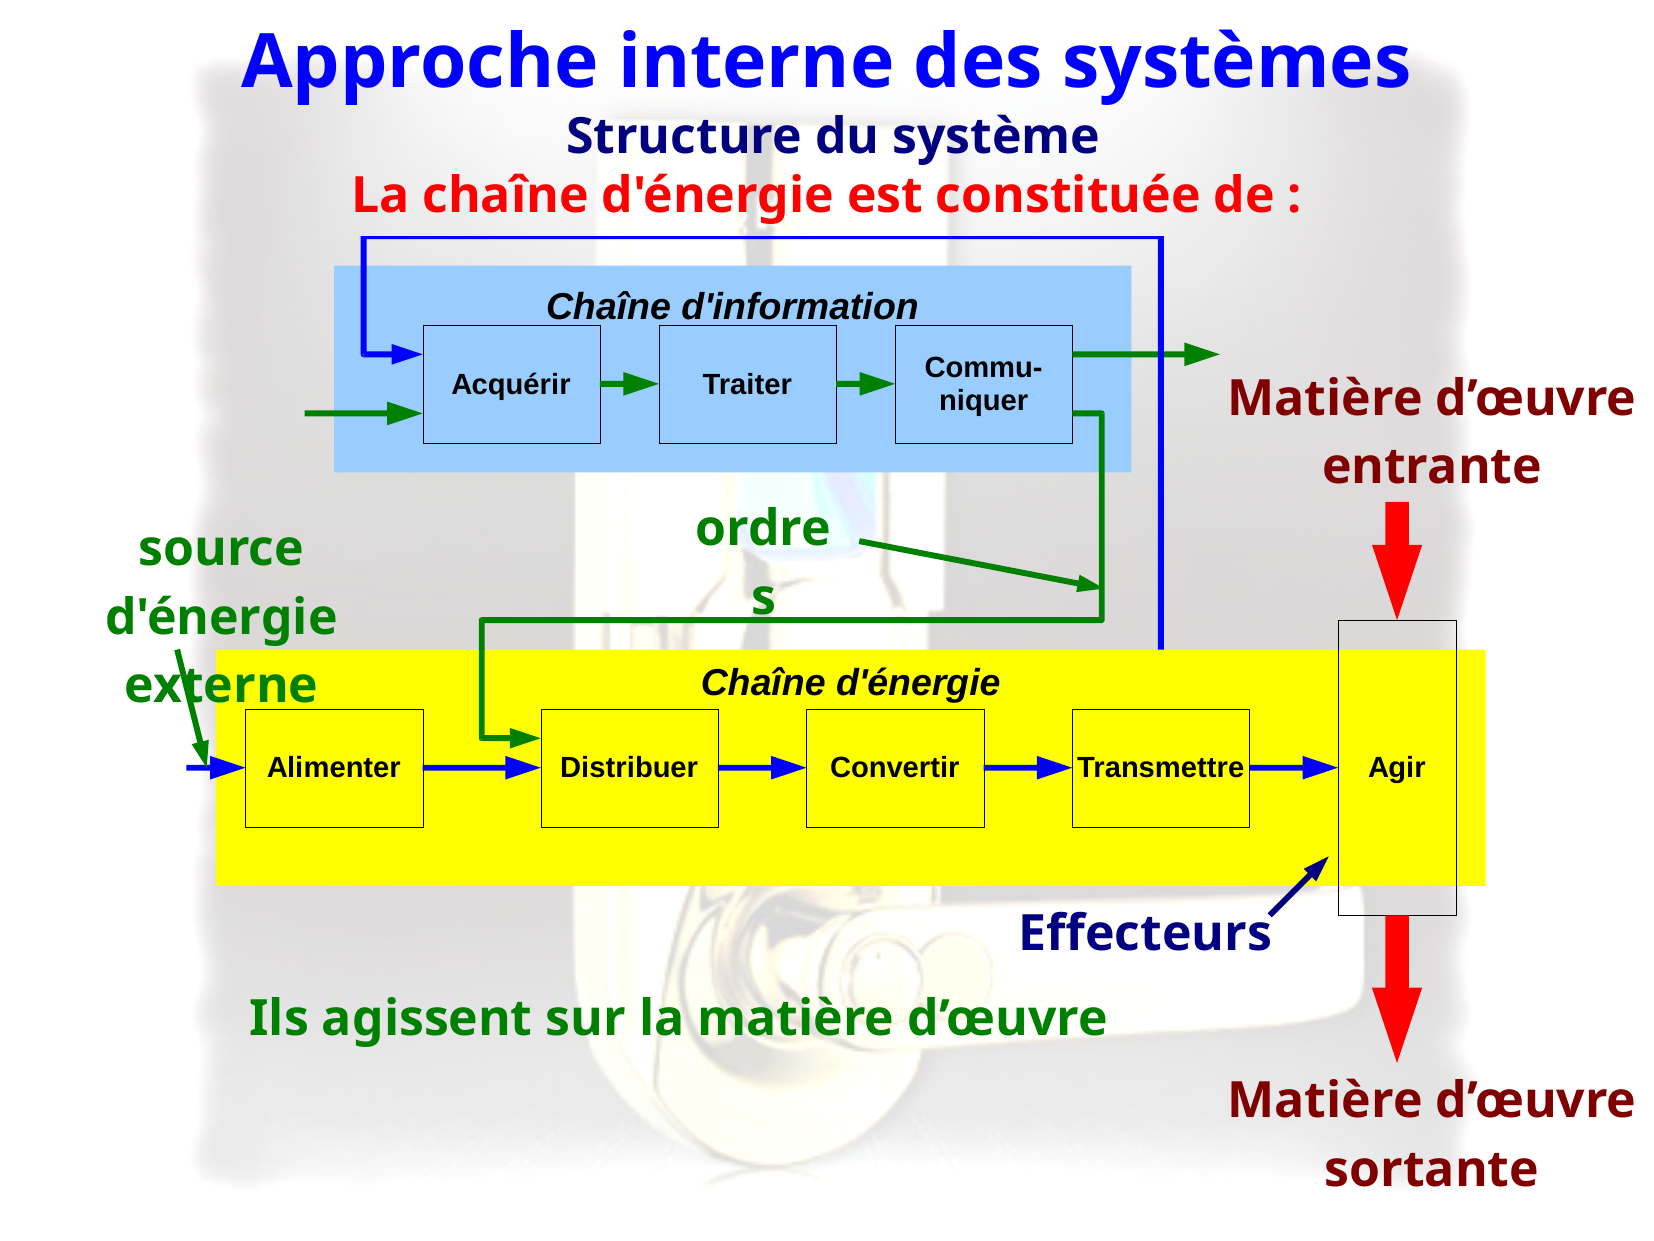

Structure du système
La chaîne d'énergie est constituée de :
Matière d’œuvre entrante
ordres
source d'énergie externe
Effecteurs
Ils agissent sur la matière d’œuvre
Matière d’œuvre sortante